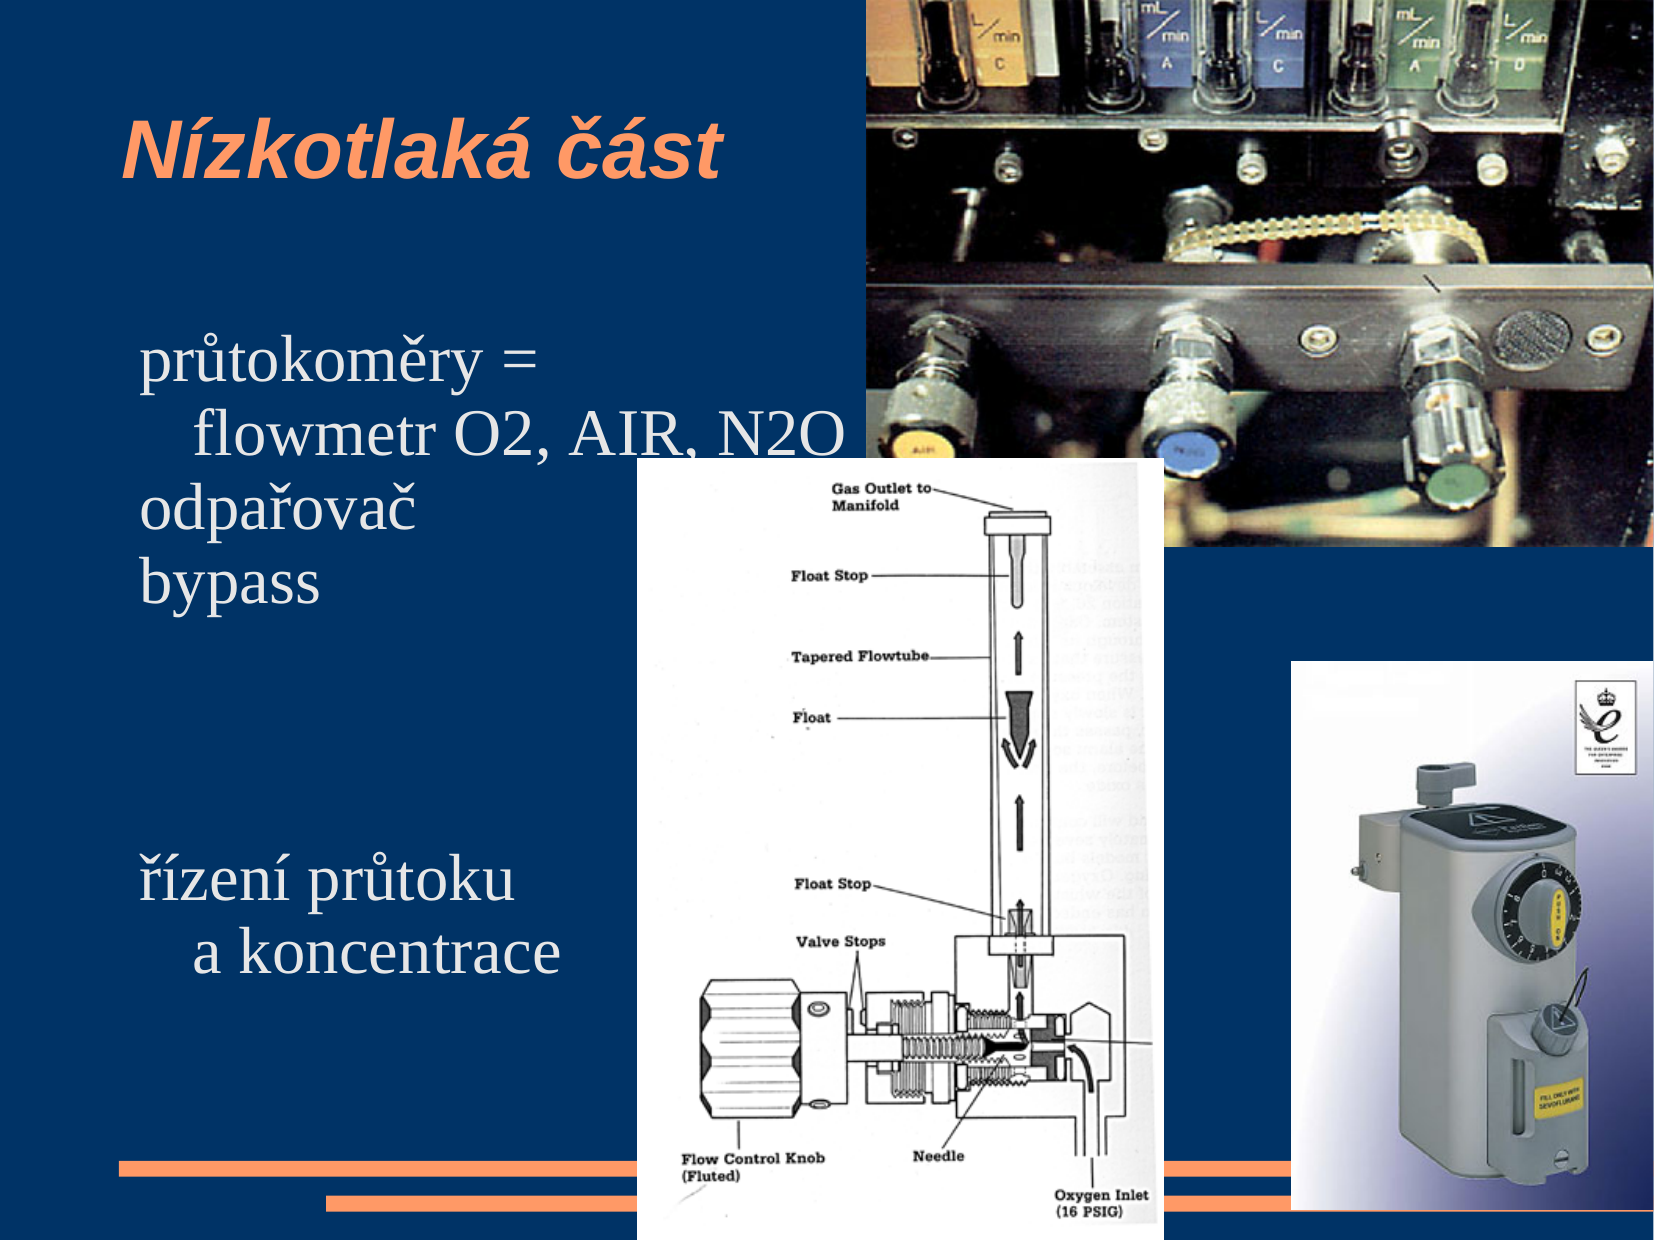

# Nízkotlaká část
průtokoměry =
flowmetr O2, AIR, N2O
odpařovač
bypass
řízení průtoku
a koncentrace